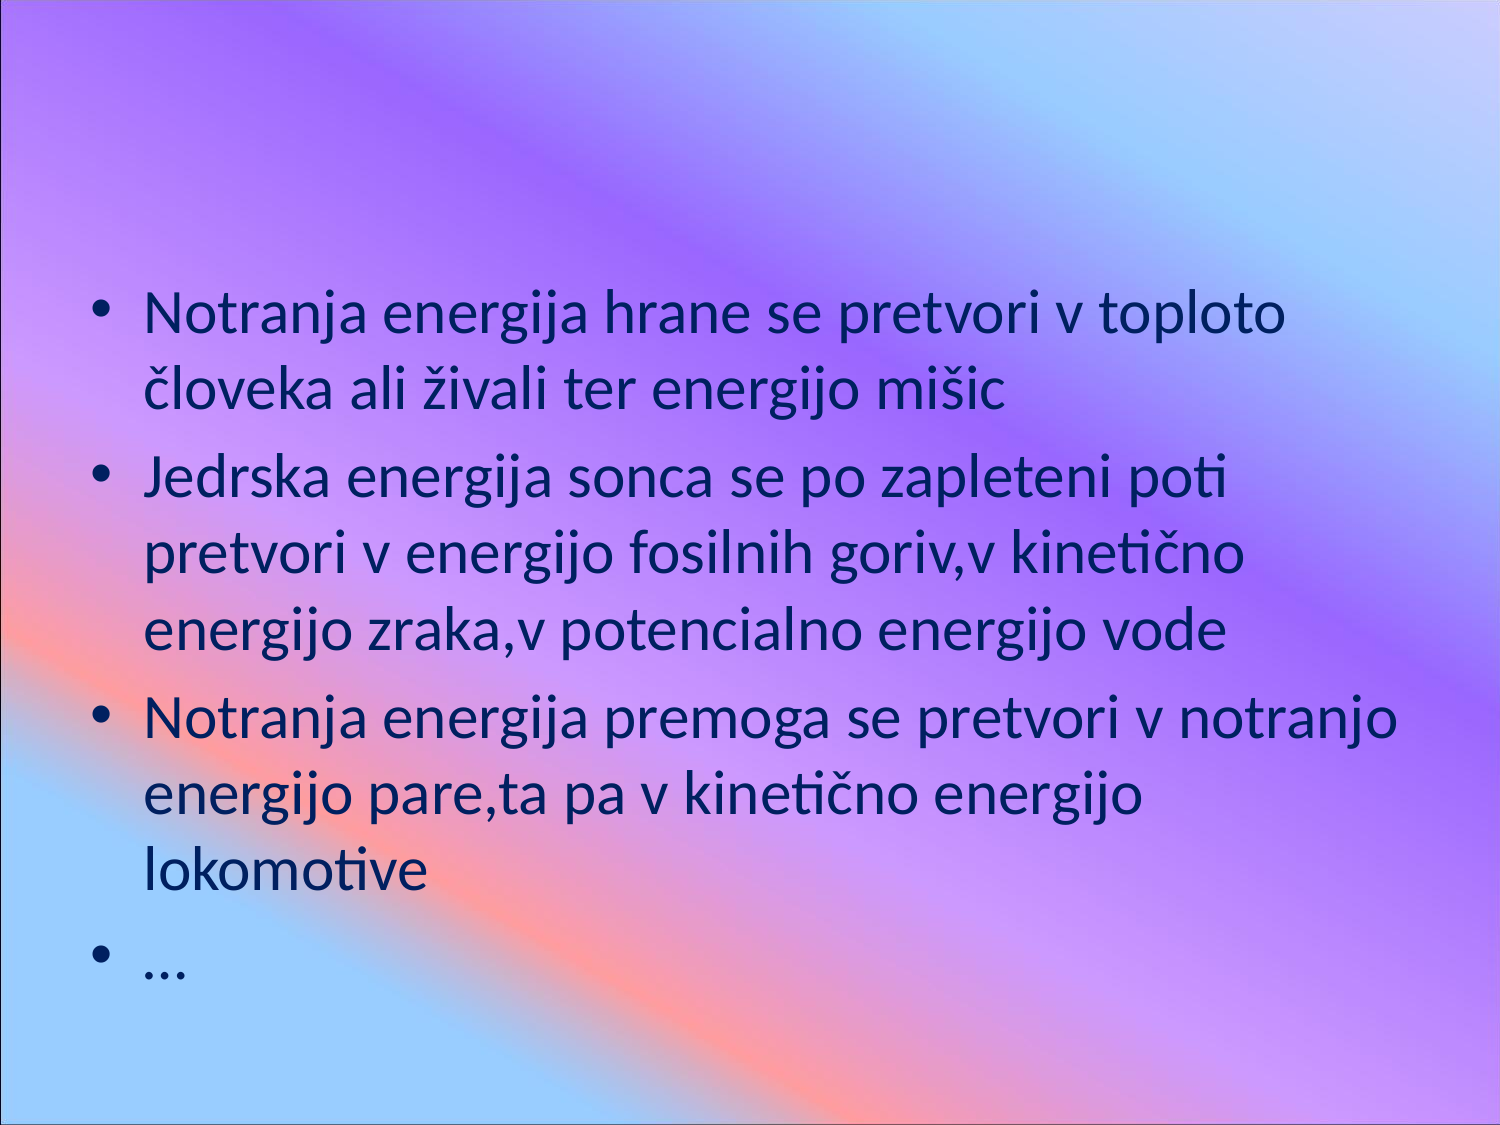

#
Notranja energija hrane se pretvori v toploto človeka ali živali ter energijo mišic
Jedrska energija sonca se po zapleteni poti pretvori v energijo fosilnih goriv,v kinetično energijo zraka,v potencialno energijo vode
Notranja energija premoga se pretvori v notranjo energijo pare,ta pa v kinetično energijo lokomotive
…